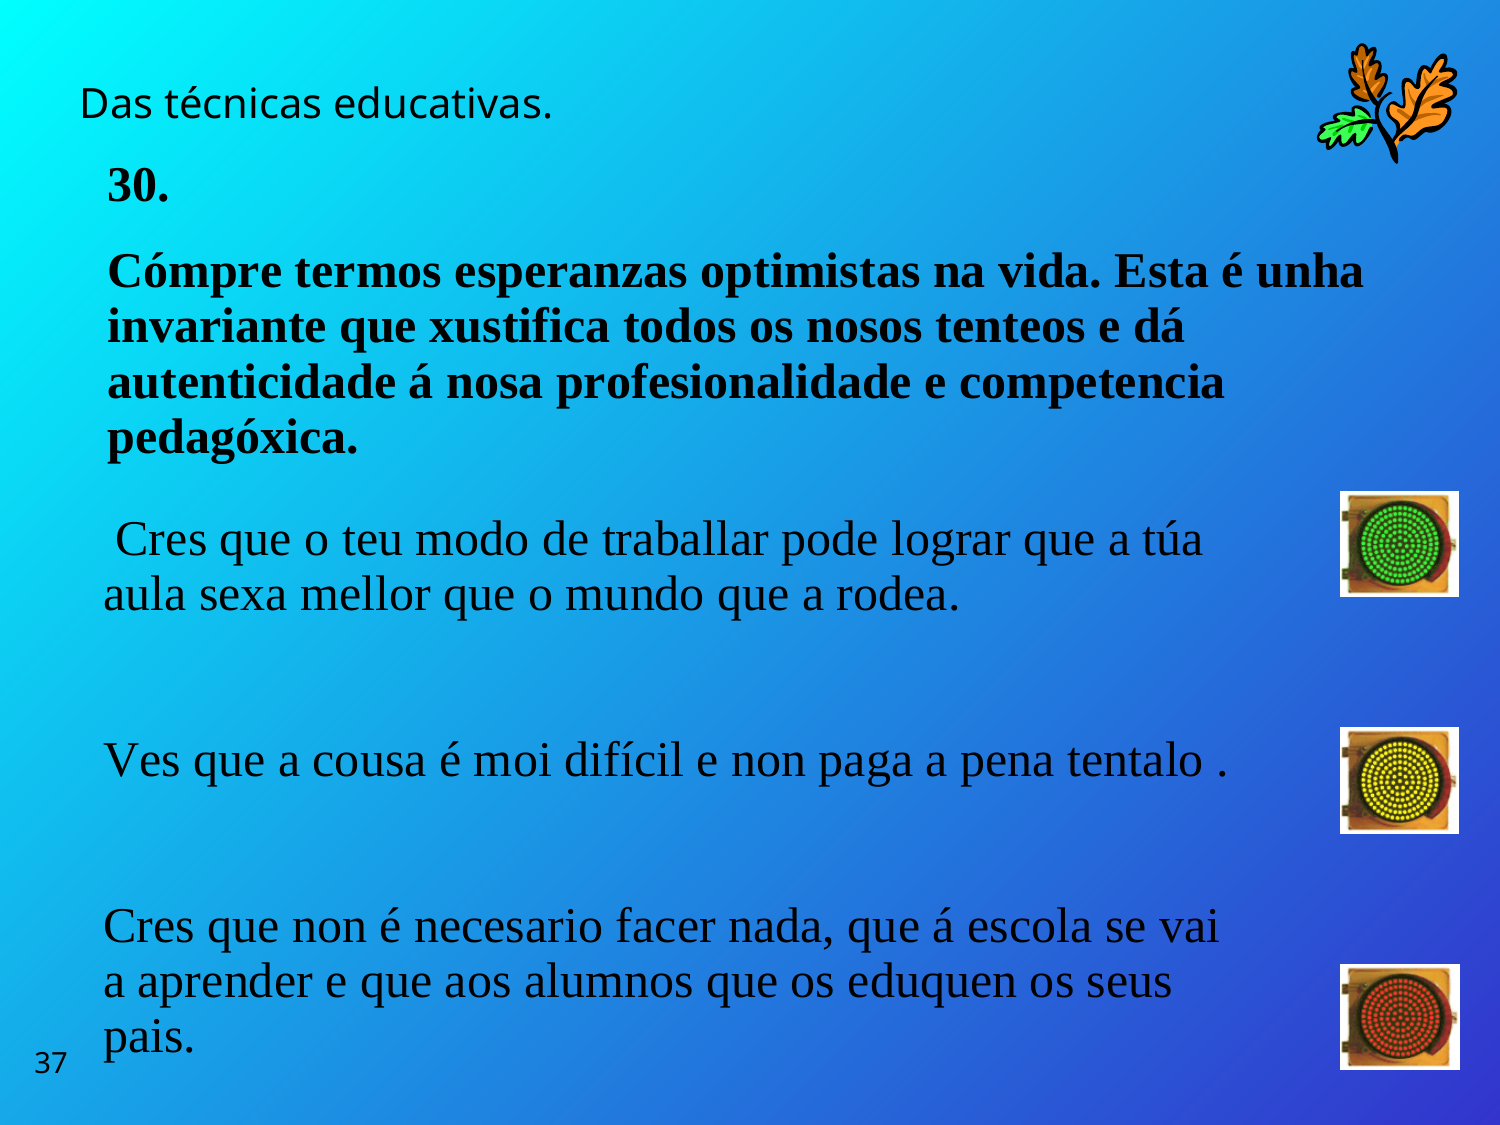

Das técnicas educativas.
30.
	Cómpre termos esperanzas optimistas na vida. Esta é unha invariante que xustifica todos os nosos tenteos e dá autenticidade á nosa profesionalidade e competencia pedagóxica.
 Cres que o teu modo de traballar pode lograr que a túa aula sexa mellor que o mundo que a rodea.
Ves que a cousa é moi difícil e non paga a pena tentalo .
Cres que non é necesario facer nada, que á escola se vai a aprender e que aos alumnos que os eduquen os seus pais.
37